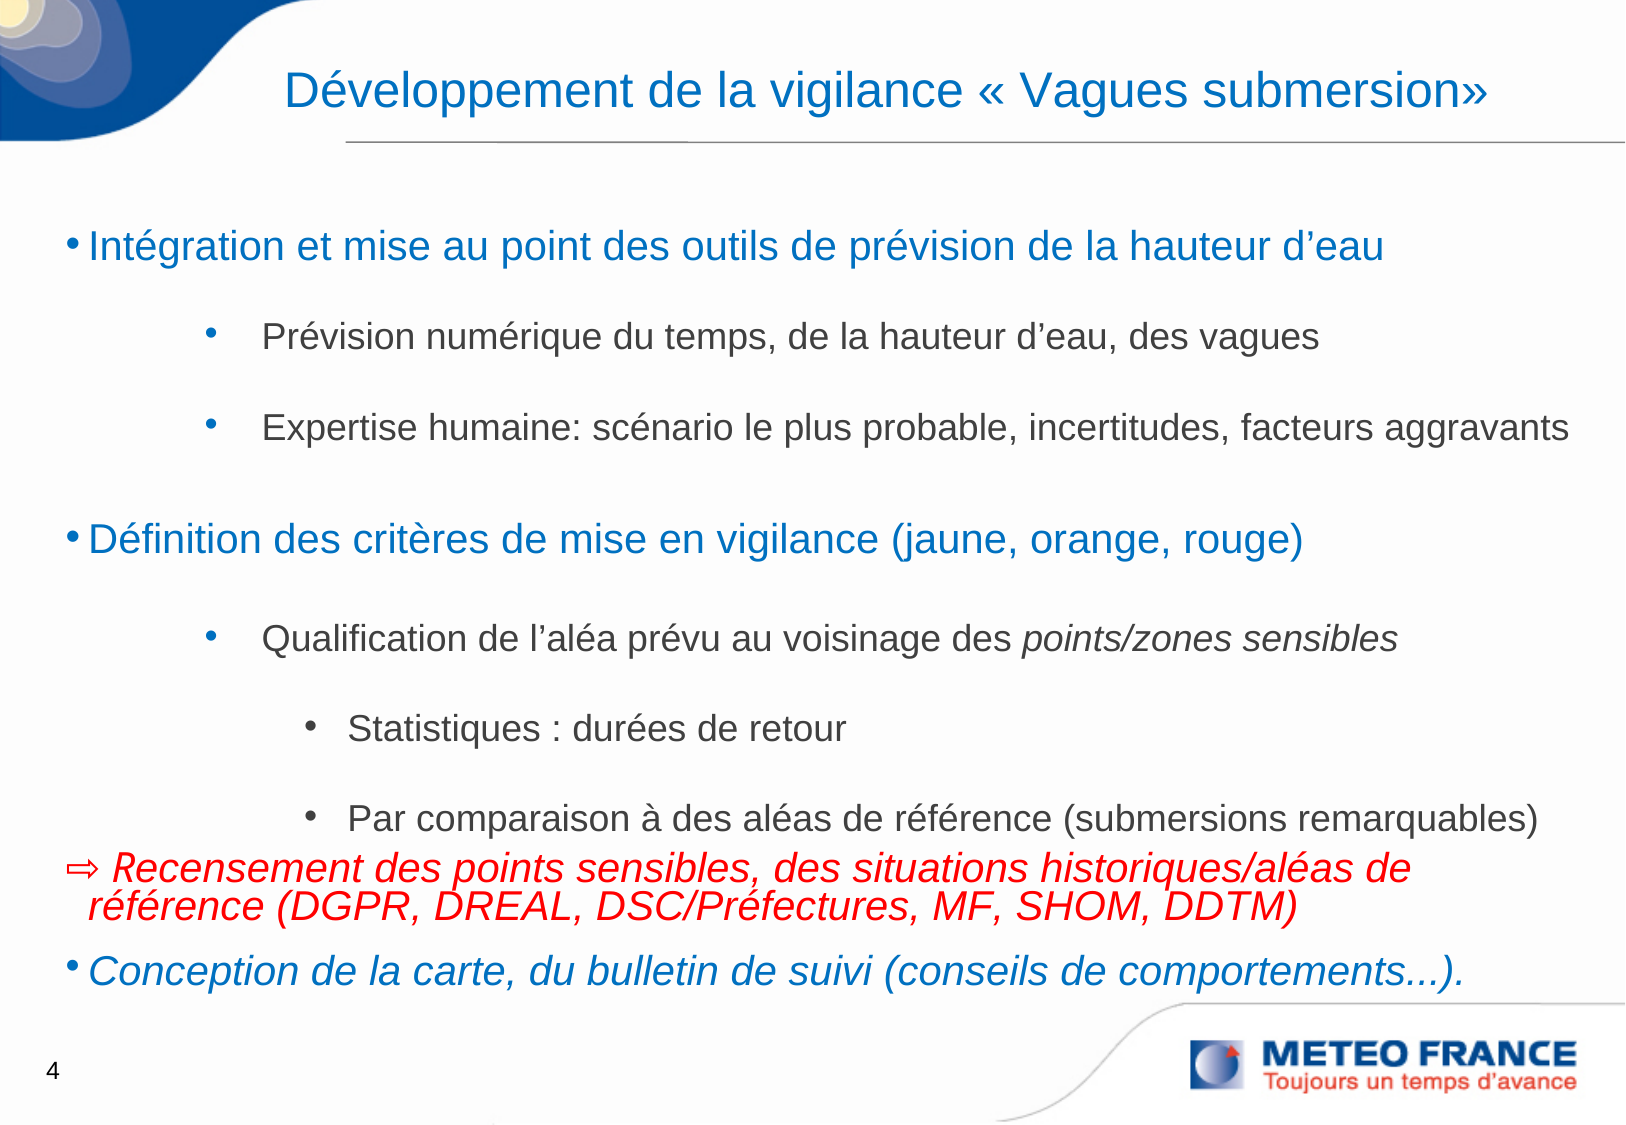

# Développement de la vigilance « Vagues submersion»
Intégration et mise au point des outils de prévision de la hauteur d’eau
Prévision numérique du temps, de la hauteur d’eau, des vagues
Expertise humaine: scénario le plus probable, incertitudes, facteurs aggravants
Définition des critères de mise en vigilance (jaune, orange, rouge)
Qualification de l’aléa prévu au voisinage des points/zones sensibles
Statistiques : durées de retour
Par comparaison à des aléas de référence (submersions remarquables)
⇨ Recensement des points sensibles, des situations historiques/aléas de référence (DGPR, DREAL, DSC/Préfectures, MF, SHOM, DDTM)
Conception de la carte, du bulletin de suivi (conseils de comportements...).